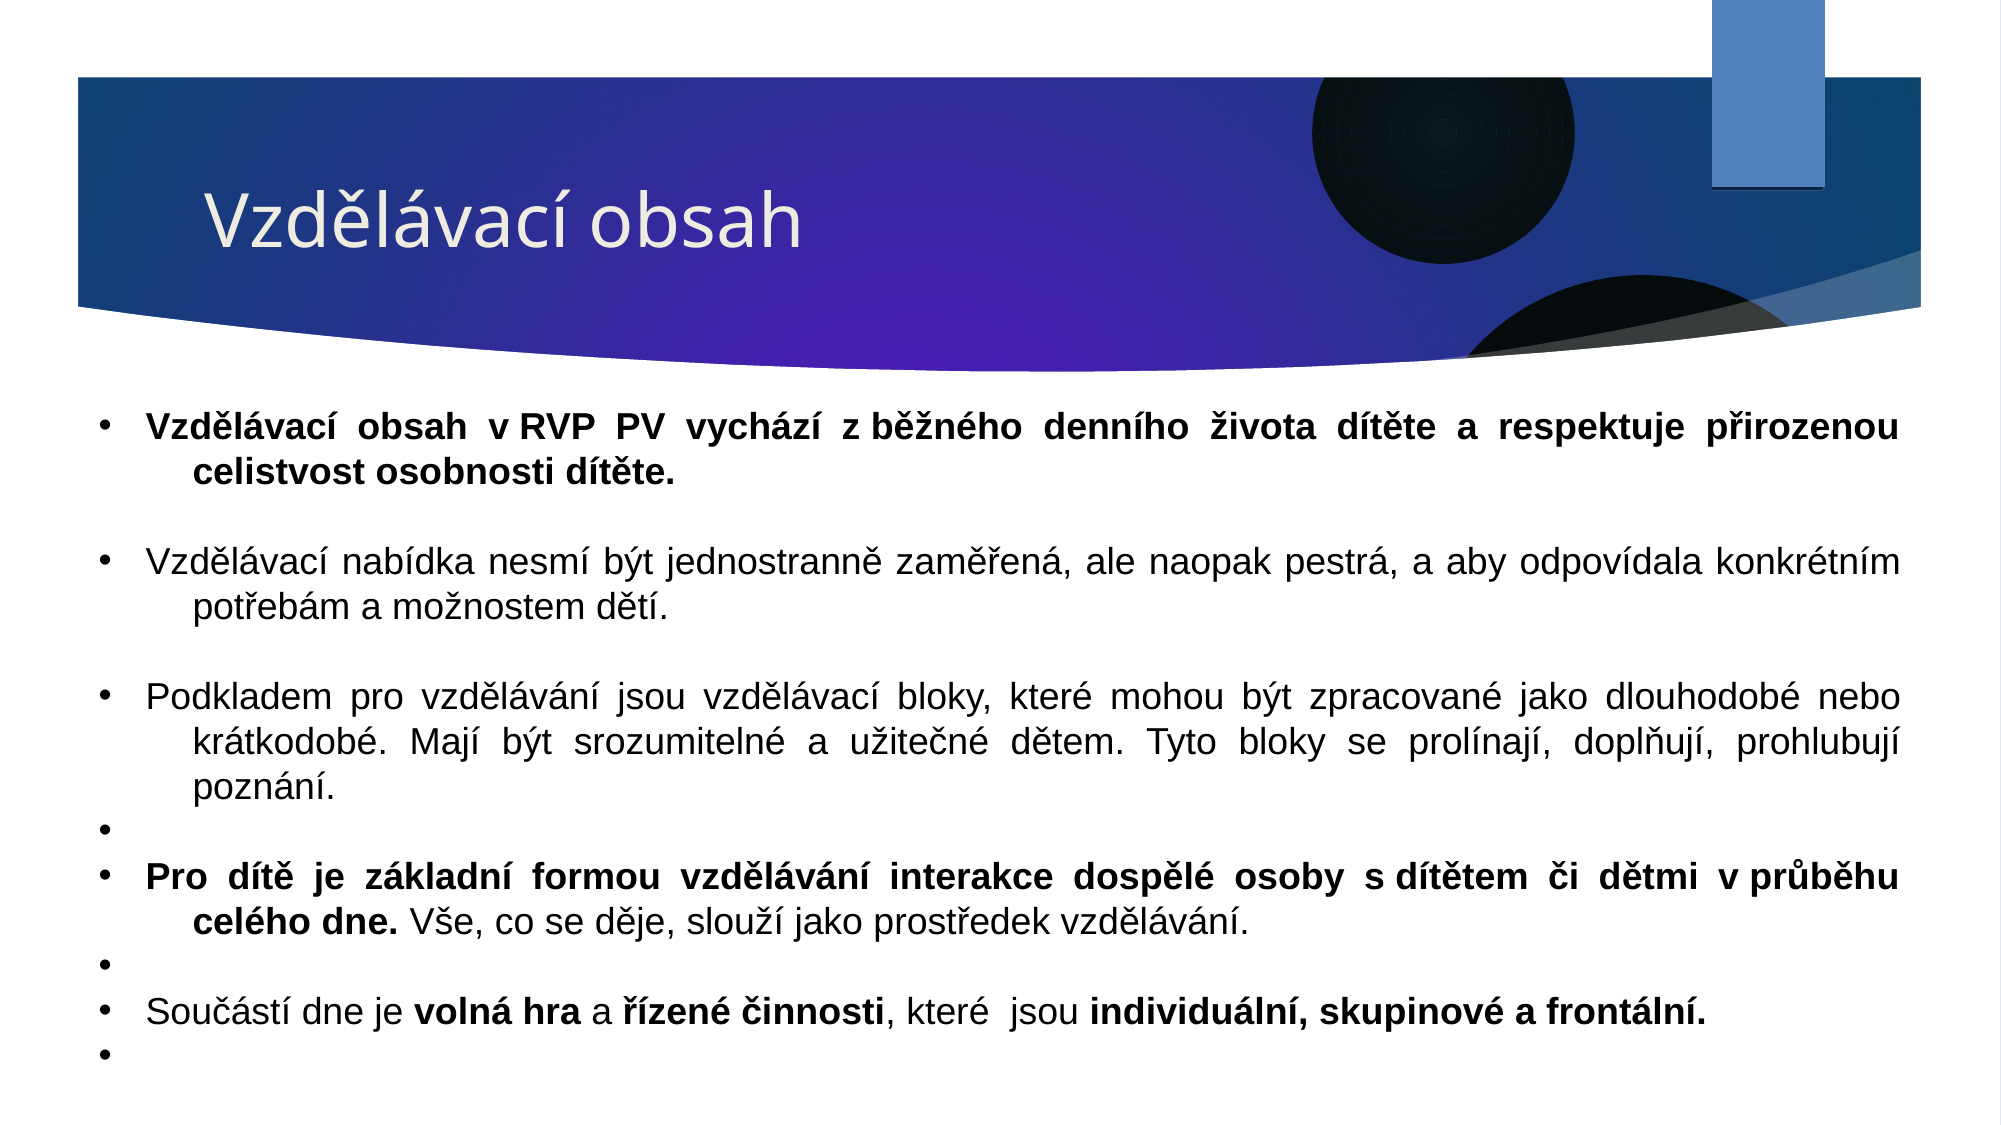

# Vzdělávací obsah
Vzdělávací obsah v RVP PV vychází z běžného denního života dítěte a respektuje přirozenou celistvost osobnosti dítěte.
Vzdělávací nabídka nesmí být jednostranně zaměřená, ale naopak pestrá, a aby odpovídala konkrétním potřebám a možnostem dětí.
Podkladem pro vzdělávání jsou vzdělávací bloky, které mohou být zpracované jako dlouhodobé nebo krátkodobé. Mají být srozumitelné a užitečné dětem. Tyto bloky se prolínají, doplňují, prohlubují poznání.
Pro dítě je základní formou vzdělávání interakce dospělé osoby s dítětem či dětmi v průběhu celého dne. Vše, co se děje, slouží jako prostředek vzdělávání.
Součástí dne je volná hra a řízené činnosti, které jsou individuální, skupinové a frontální.